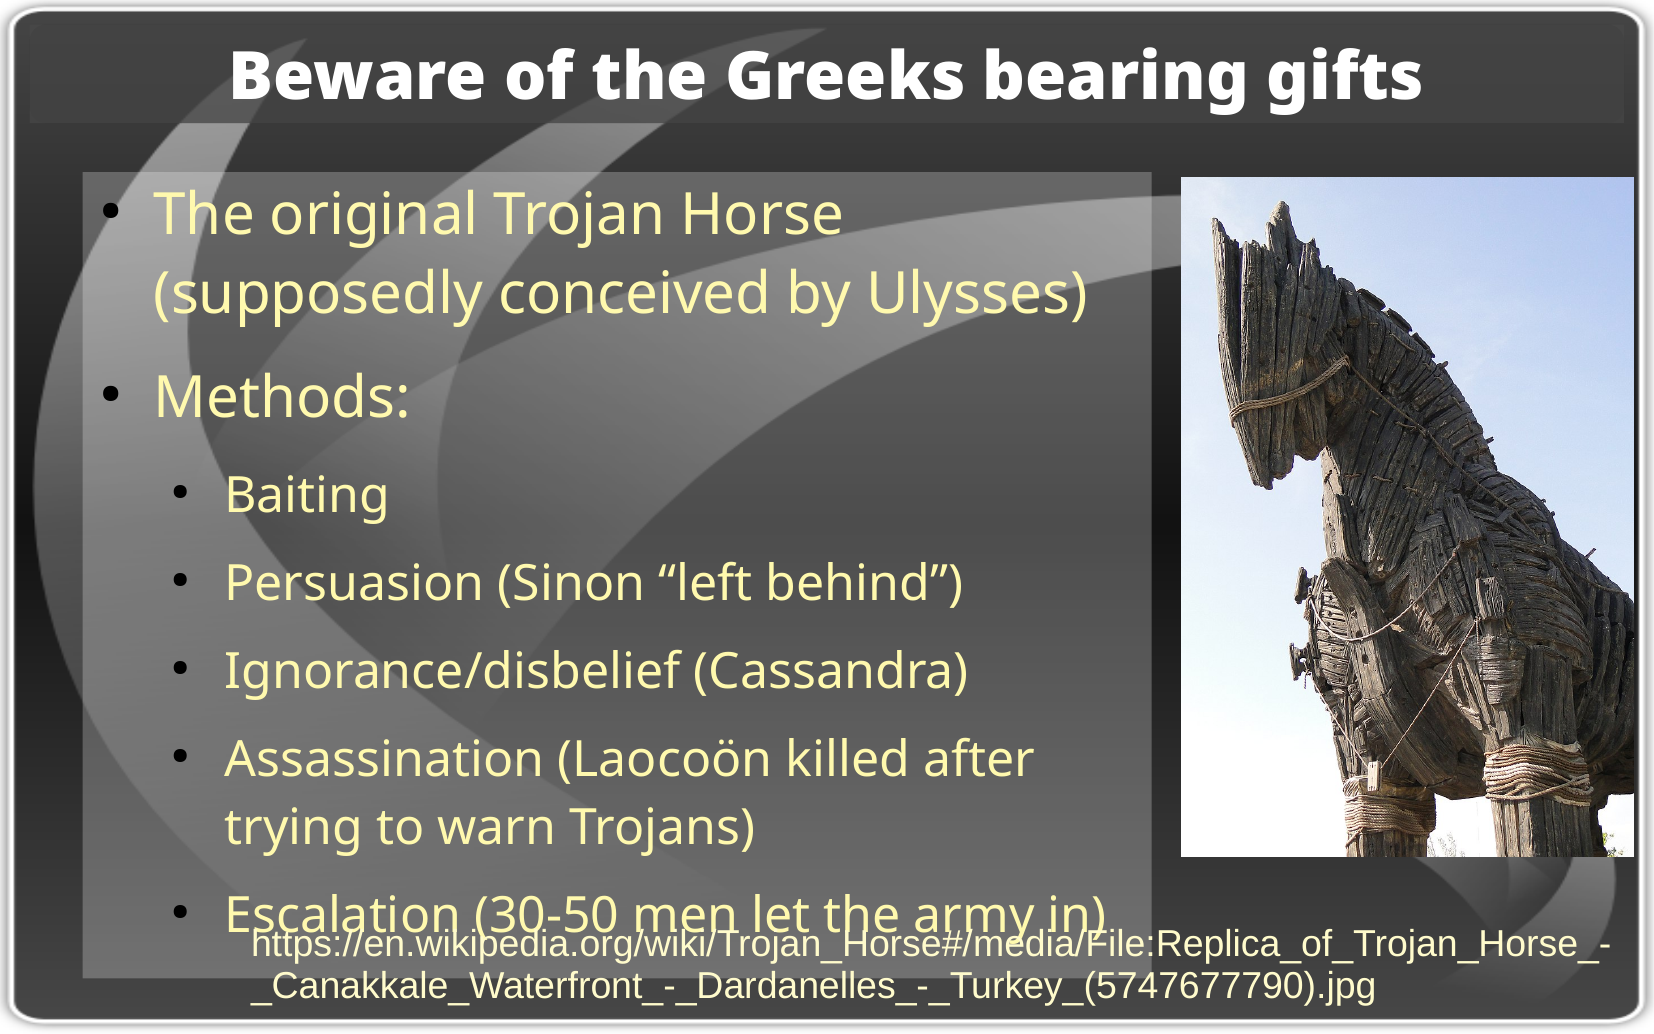

# Beware of the Greeks bearing gifts
The original Trojan Horse (supposedly conceived by Ulysses)
Methods:
Baiting
Persuasion (Sinon “left behind”)
Ignorance/disbelief (Cassandra)
Assassination (Laocoön killed after trying to warn Trojans)
Escalation (30-50 men let the army in)
https://en.wikipedia.org/wiki/Trojan_Horse#/media/File:Replica_of_Trojan_Horse_-_Canakkale_Waterfront_-_Dardanelles_-_Turkey_(5747677790).jpg